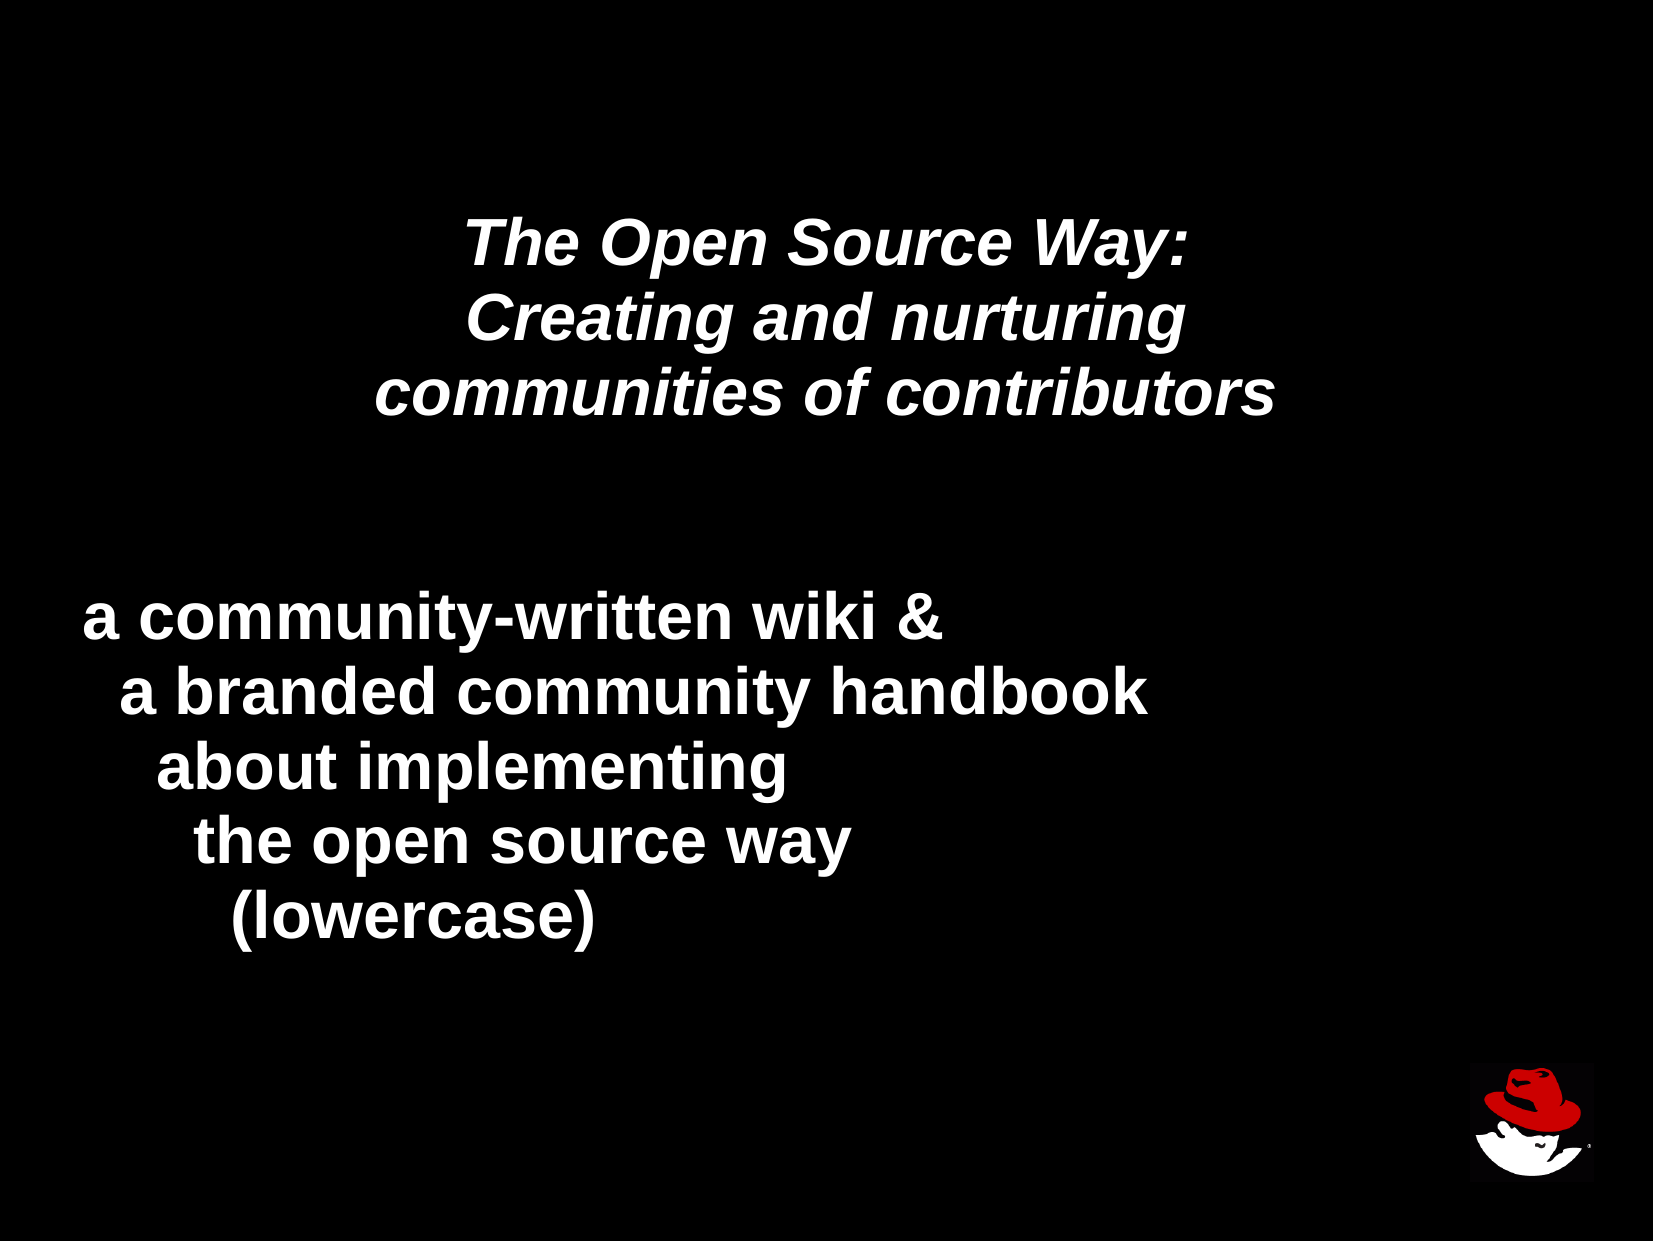

# The Open Source Way:
Creating and nurturing
communities of contributors
a community-written wiki &
 a branded community handbook
 about implementing
 the open source way
 (lowercase)